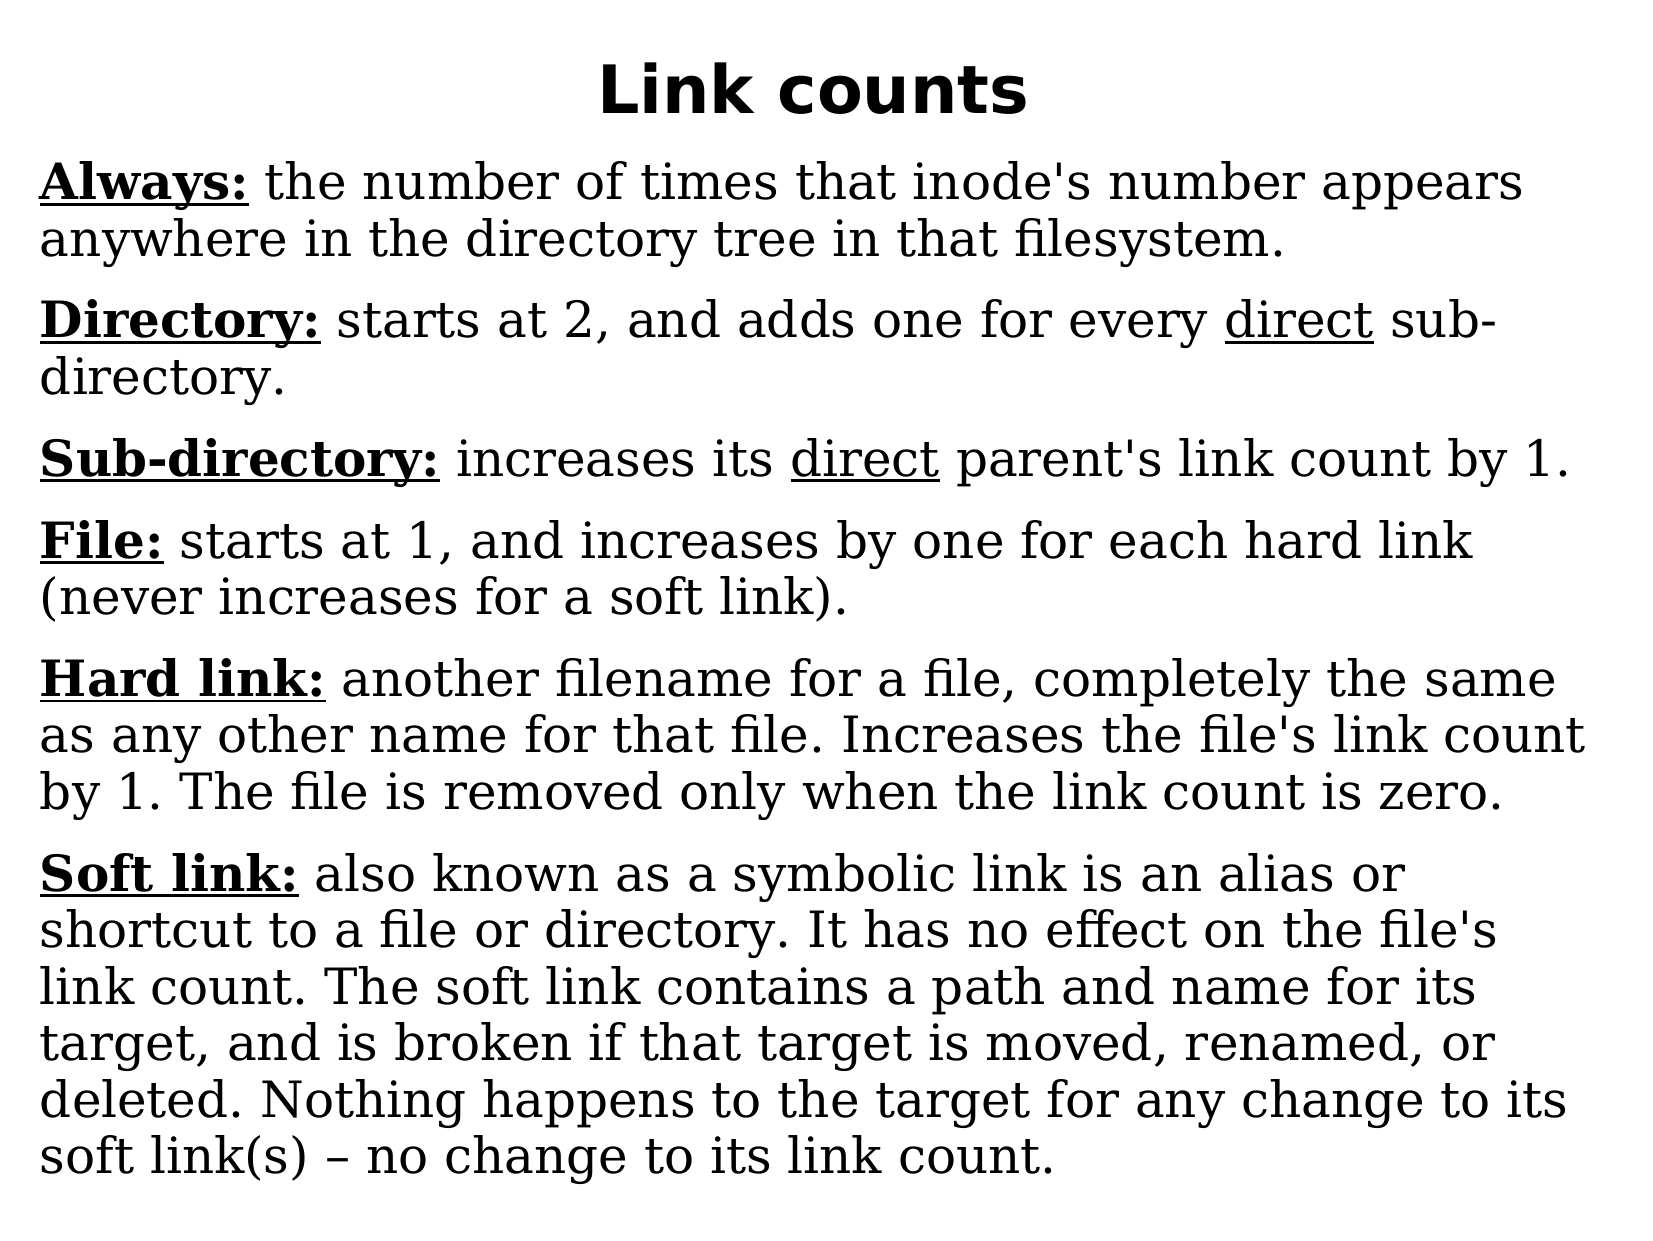

Link counts
Always: the number of times that inode's number appears anywhere in the directory tree in that filesystem.
Directory: starts at 2, and adds one for every direct sub-directory.
Sub-directory: increases its direct parent's link count by 1.
File: starts at 1, and increases by one for each hard link (never increases for a soft link).
Hard link: another filename for a file, completely the same as any other name for that file. Increases the file's link count by 1. The file is removed only when the link count is zero.
Soft link: also known as a symbolic link is an alias or shortcut to a file or directory. It has no effect on the file's link count. The soft link contains a path and name for its target, and is broken if that target is moved, renamed, or deleted. Nothing happens to the target for any change to its soft link(s) – no change to its link count.